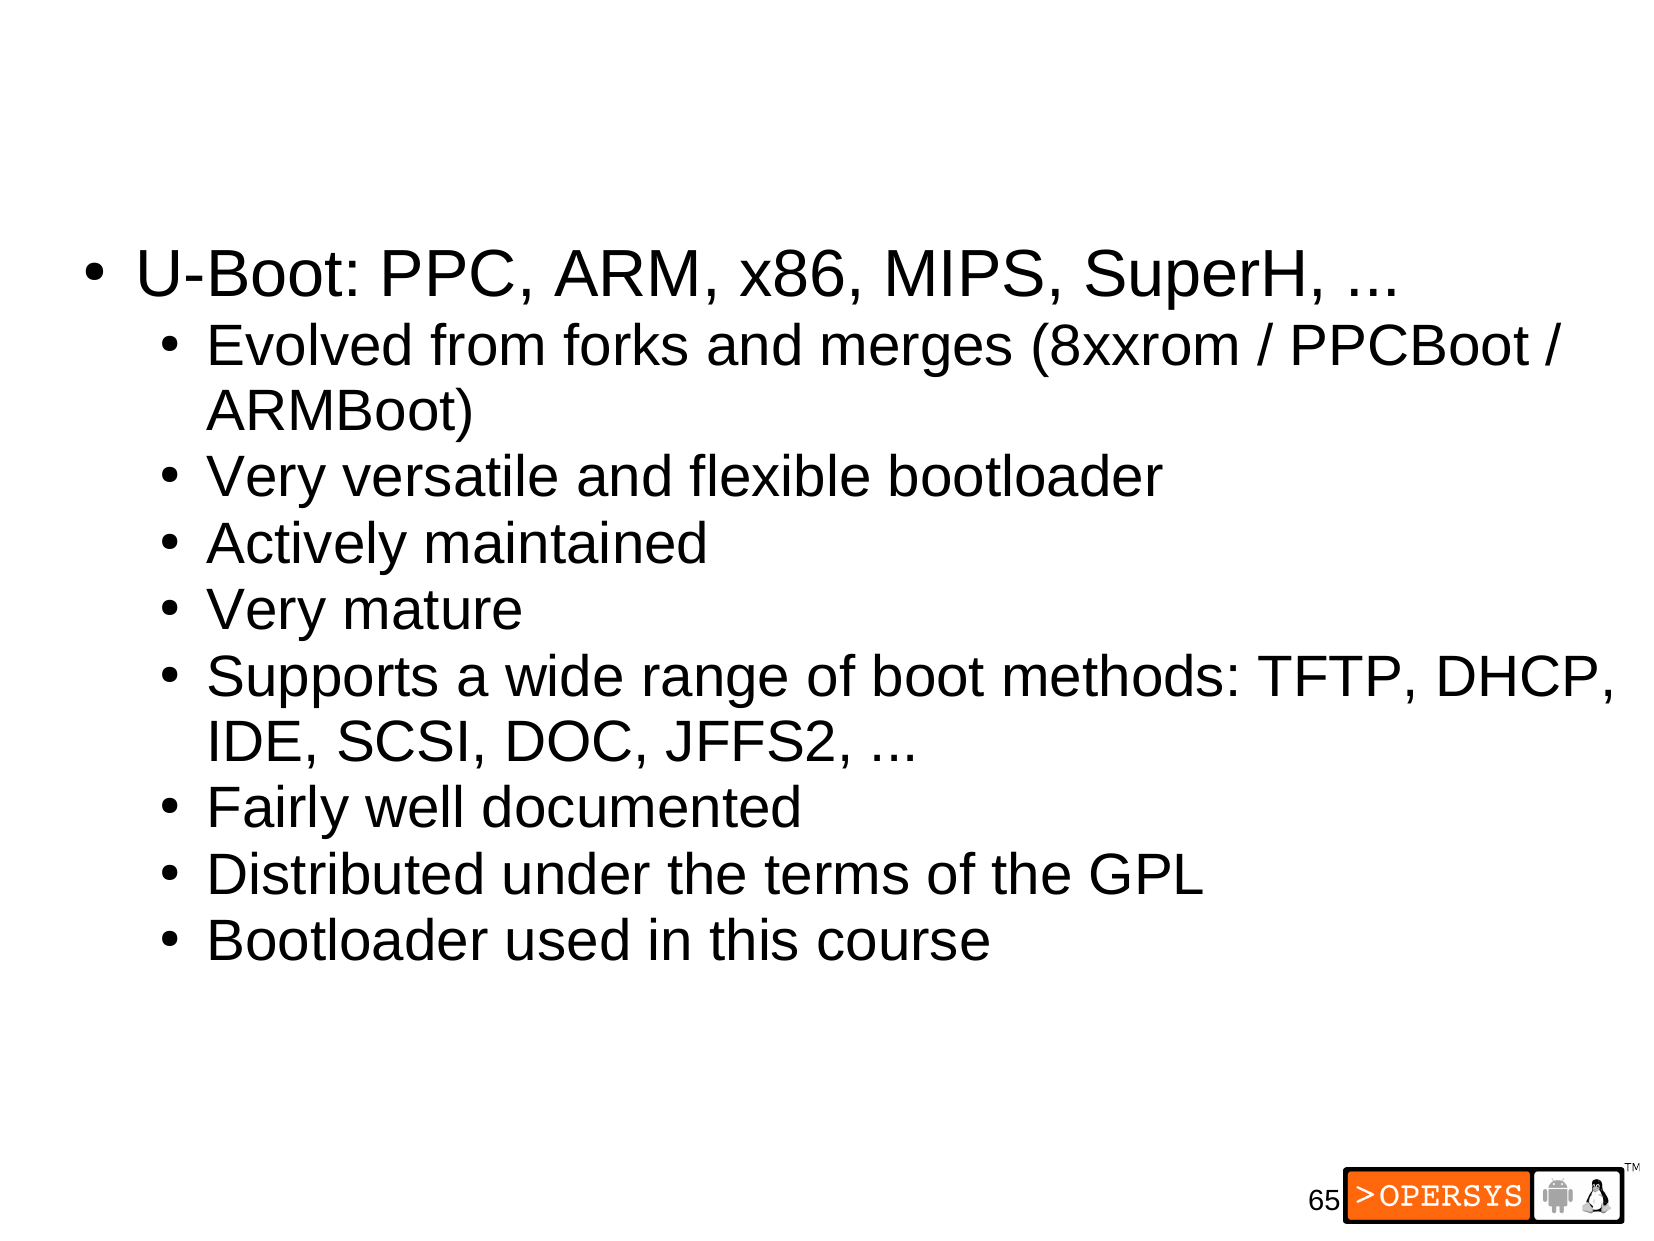

# U-Boot: PPC, ARM, x86, MIPS, SuperH, ...
Evolved from forks and merges (8xxrom / PPCBoot / ARMBoot)
Very versatile and flexible bootloader
Actively maintained
Very mature
Supports a wide range of boot methods: TFTP, DHCP, IDE, SCSI, DOC, JFFS2, ...
Fairly well documented
Distributed under the terms of the GPL
Bootloader used in this course